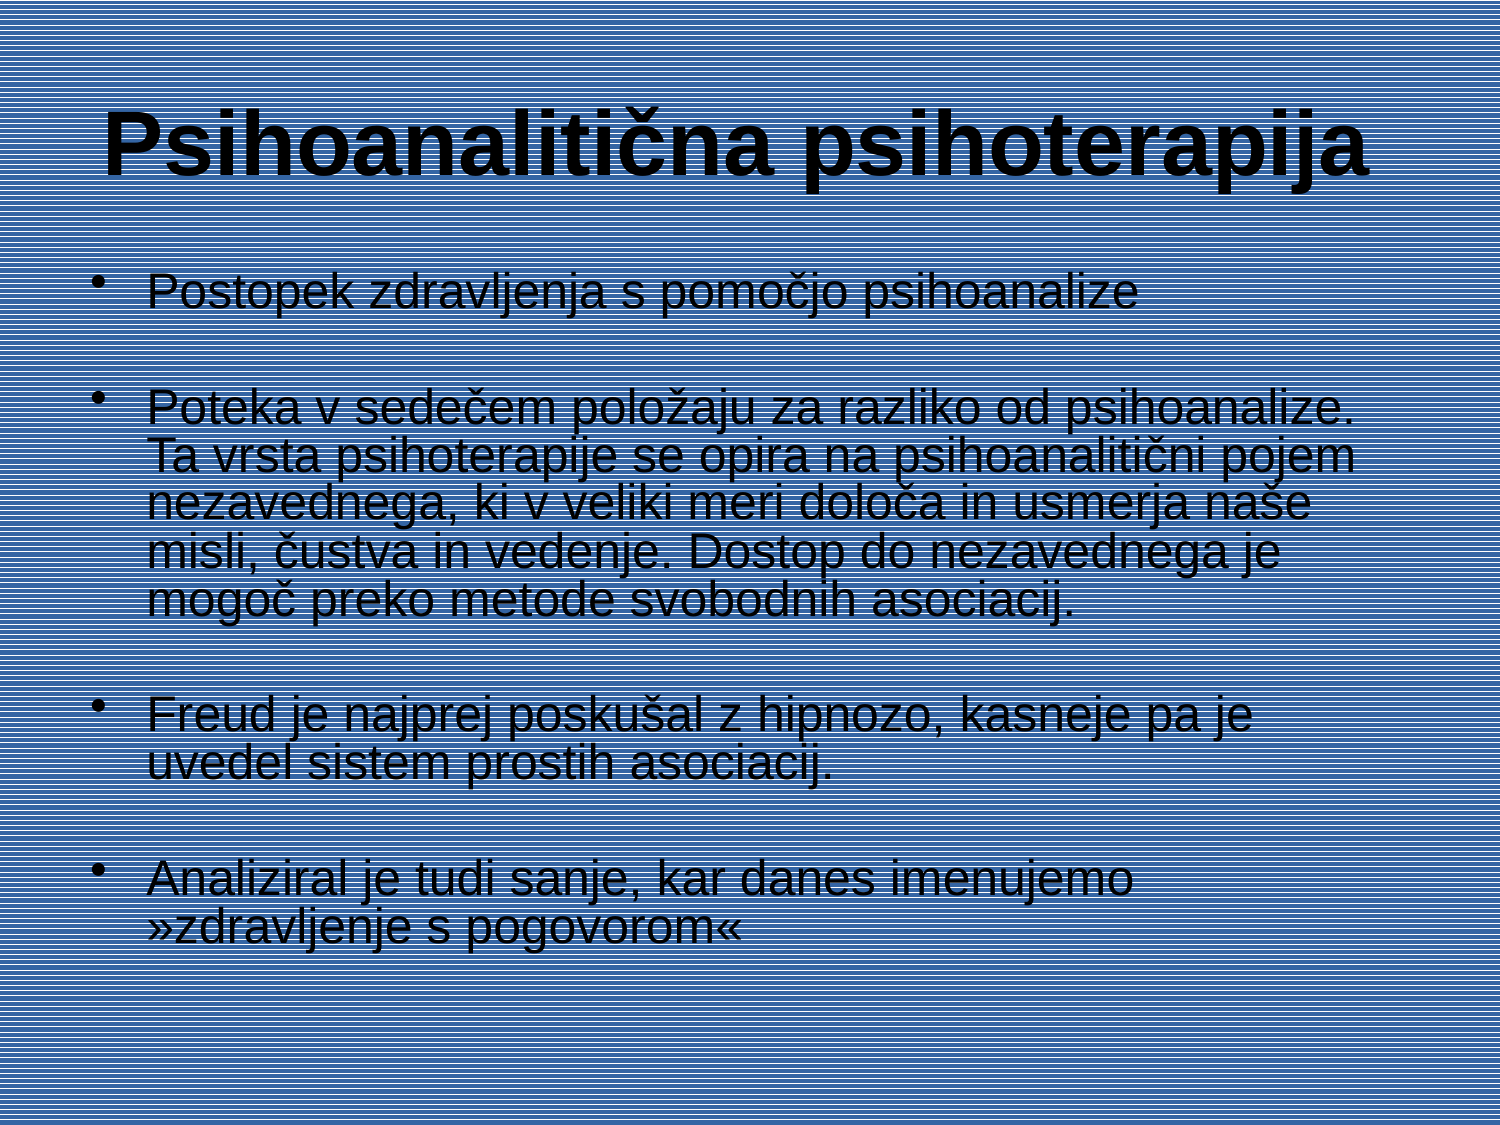

# Psihoanalitična psihoterapija
Postopek zdravljenja s pomočjo psihoanalize
Poteka v sedečem položaju za razliko od psihoanalize. Ta vrsta psihoterapije se opira na psihoanalitični pojem nezavednega, ki v veliki meri določa in usmerja naše misli, čustva in vedenje. Dostop do nezavednega je mogoč preko metode svobodnih asociacij.
Freud je najprej poskušal z hipnozo, kasneje pa je uvedel sistem prostih asociacij.
Analiziral je tudi sanje, kar danes imenujemo »zdravljenje s pogovorom«